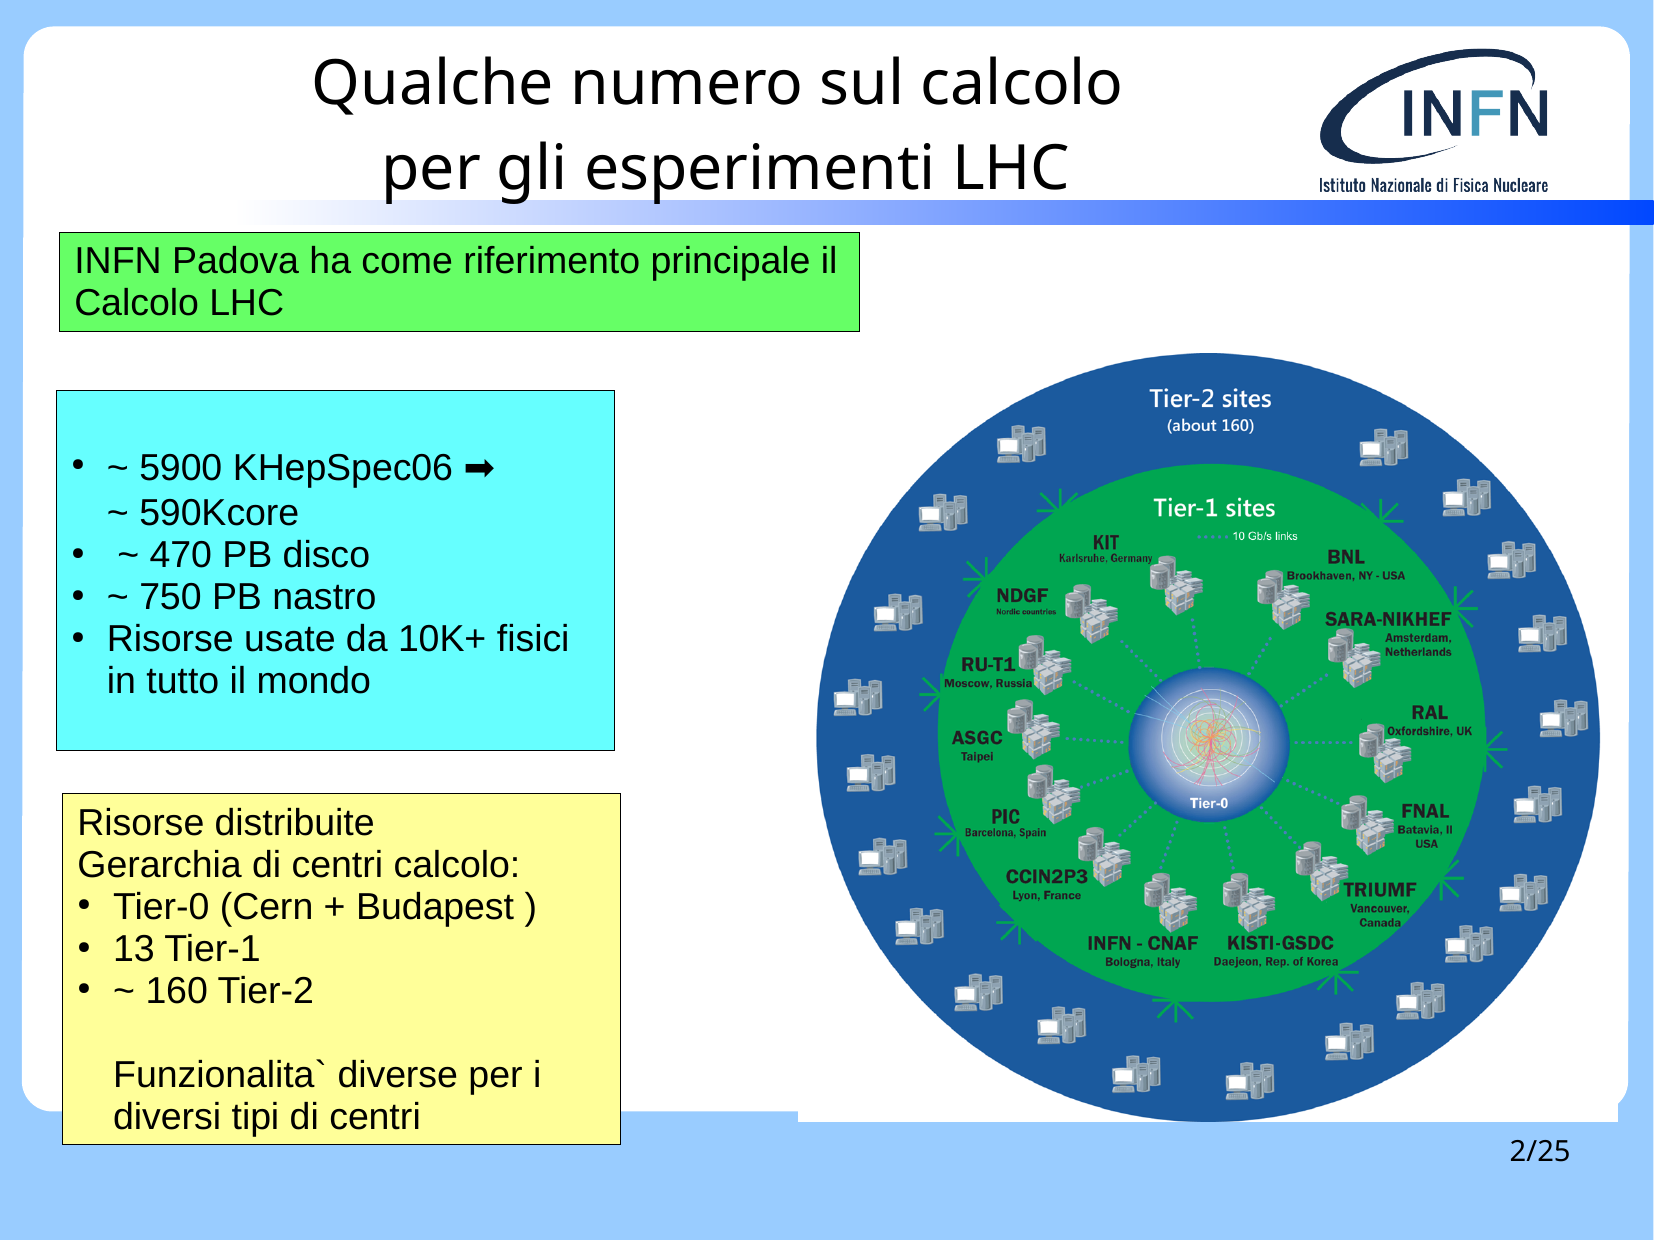

# Qualche numero sul calcolo per gli esperimenti LHC
INFN Padova ha come riferimento principale il
Calcolo LHC
~ 5900 KHepSpec06 ➡ ~ 590Kcore
 ~ 470 PB disco
~ 750 PB nastro
Risorse usate da 10K+ fisici in tutto il mondo
Risorse distribuite
Gerarchia di centri calcolo:
Tier-0 (Cern + Budapest )
13 Tier-1
~ 160 Tier-2
Funzionalita` diverse per i diversi tipi di centri
2